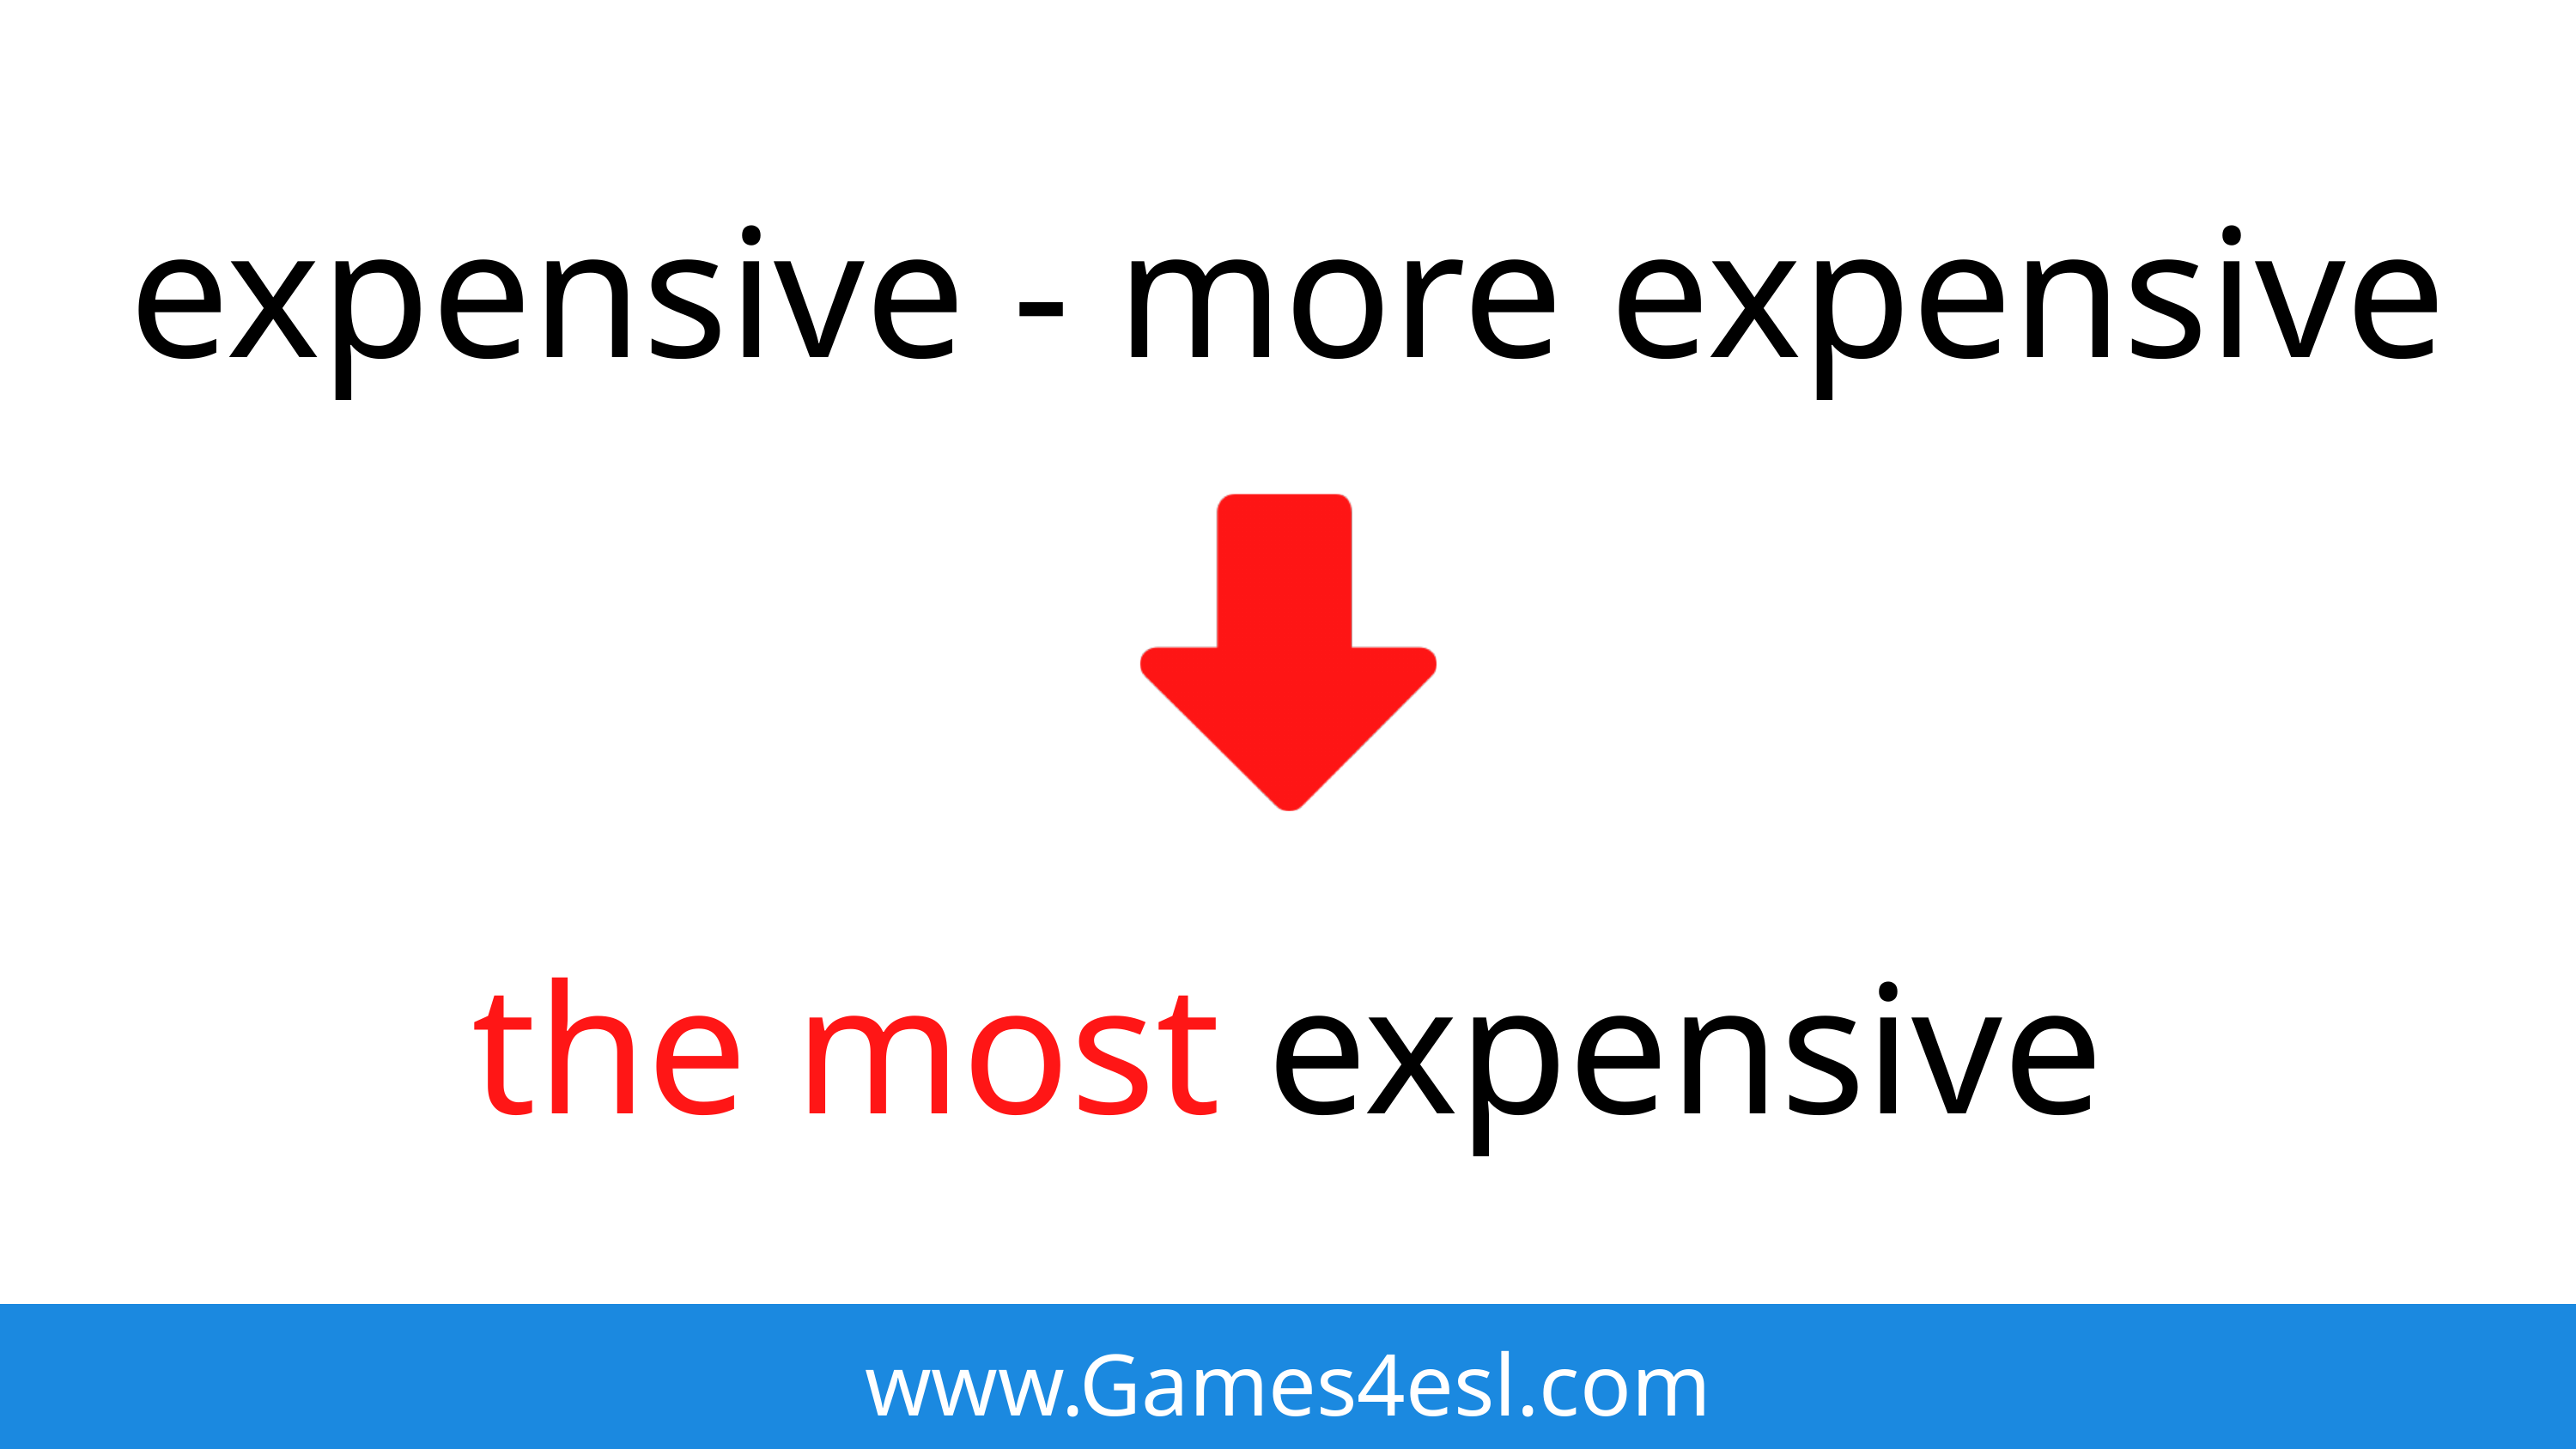

expensive - more expensive
the most expensive
www.Games4esl.com